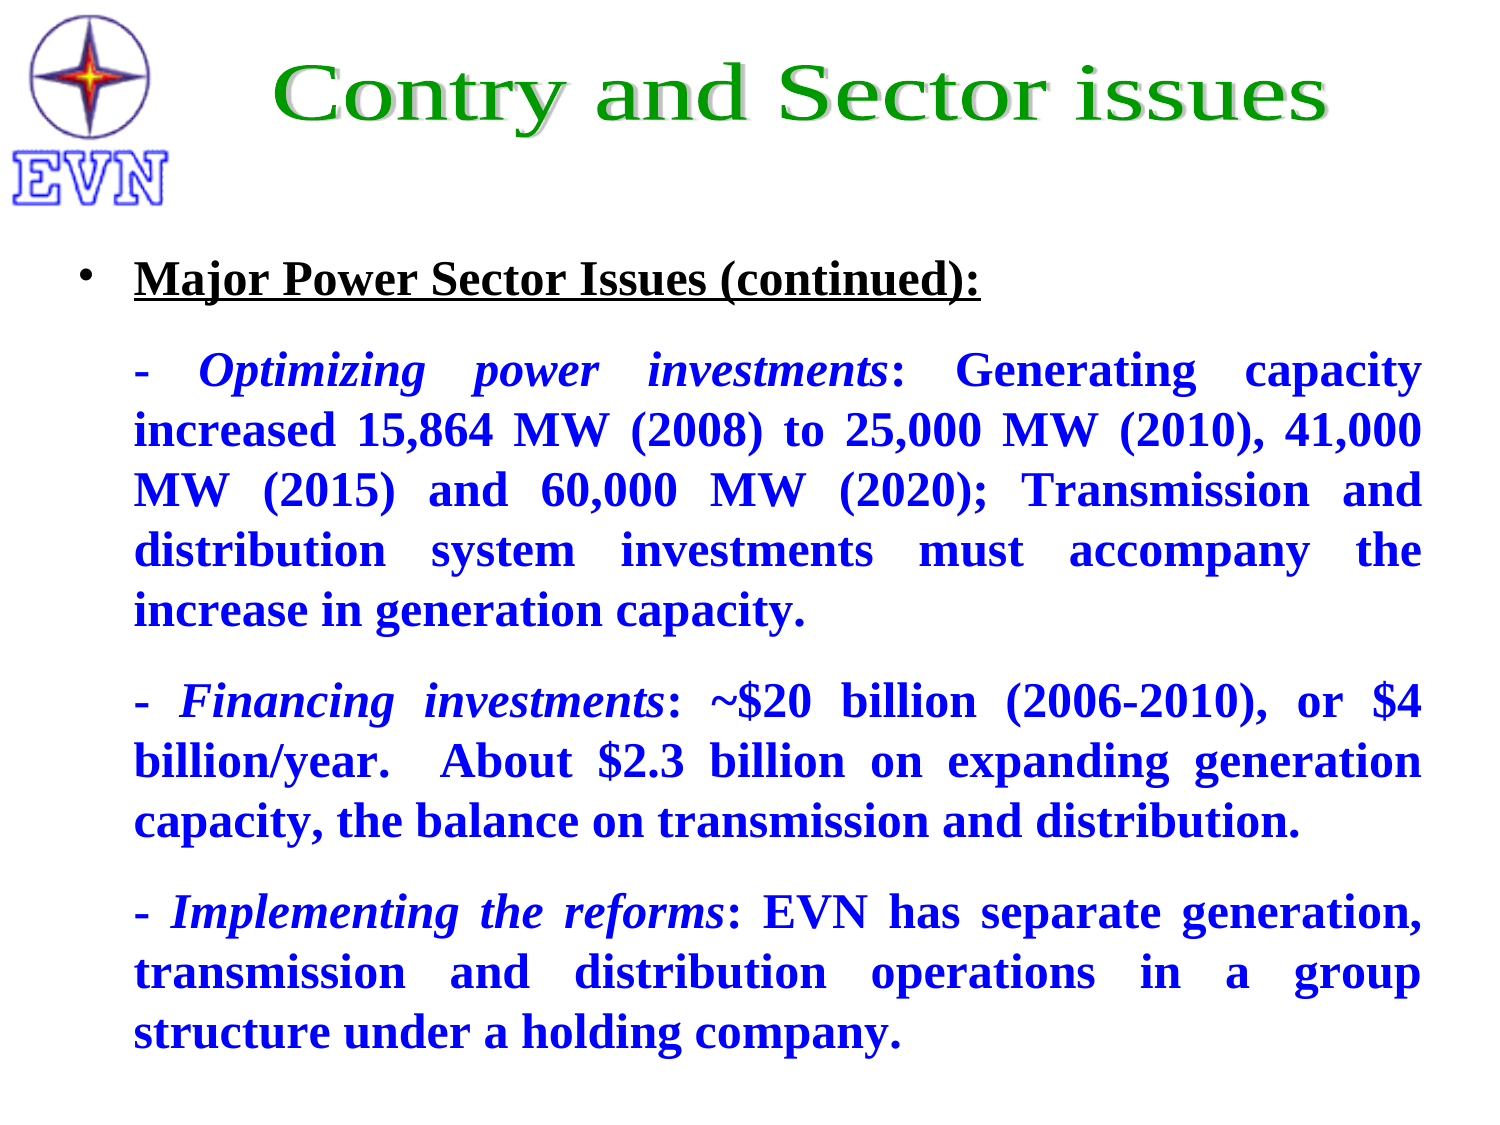

Contry and Sector issues
Major Power Sector Issues (continued):
	- Optimizing power investments: Generating capacity increased 15,864 MW (2008) to 25,000 MW (2010), 41,000 MW (2015) and 60,000 MW (2020); Transmission and distribution system investments must accompany the increase in generation capacity.
	- Financing investments: ~$20 billion (2006-2010), or $4 billion/year. About $2.3 billion on expanding generation capacity, the balance on transmission and distribution.
	- Implementing the reforms: EVN has separate generation, transmission and distribution operations in a group structure under a holding company.